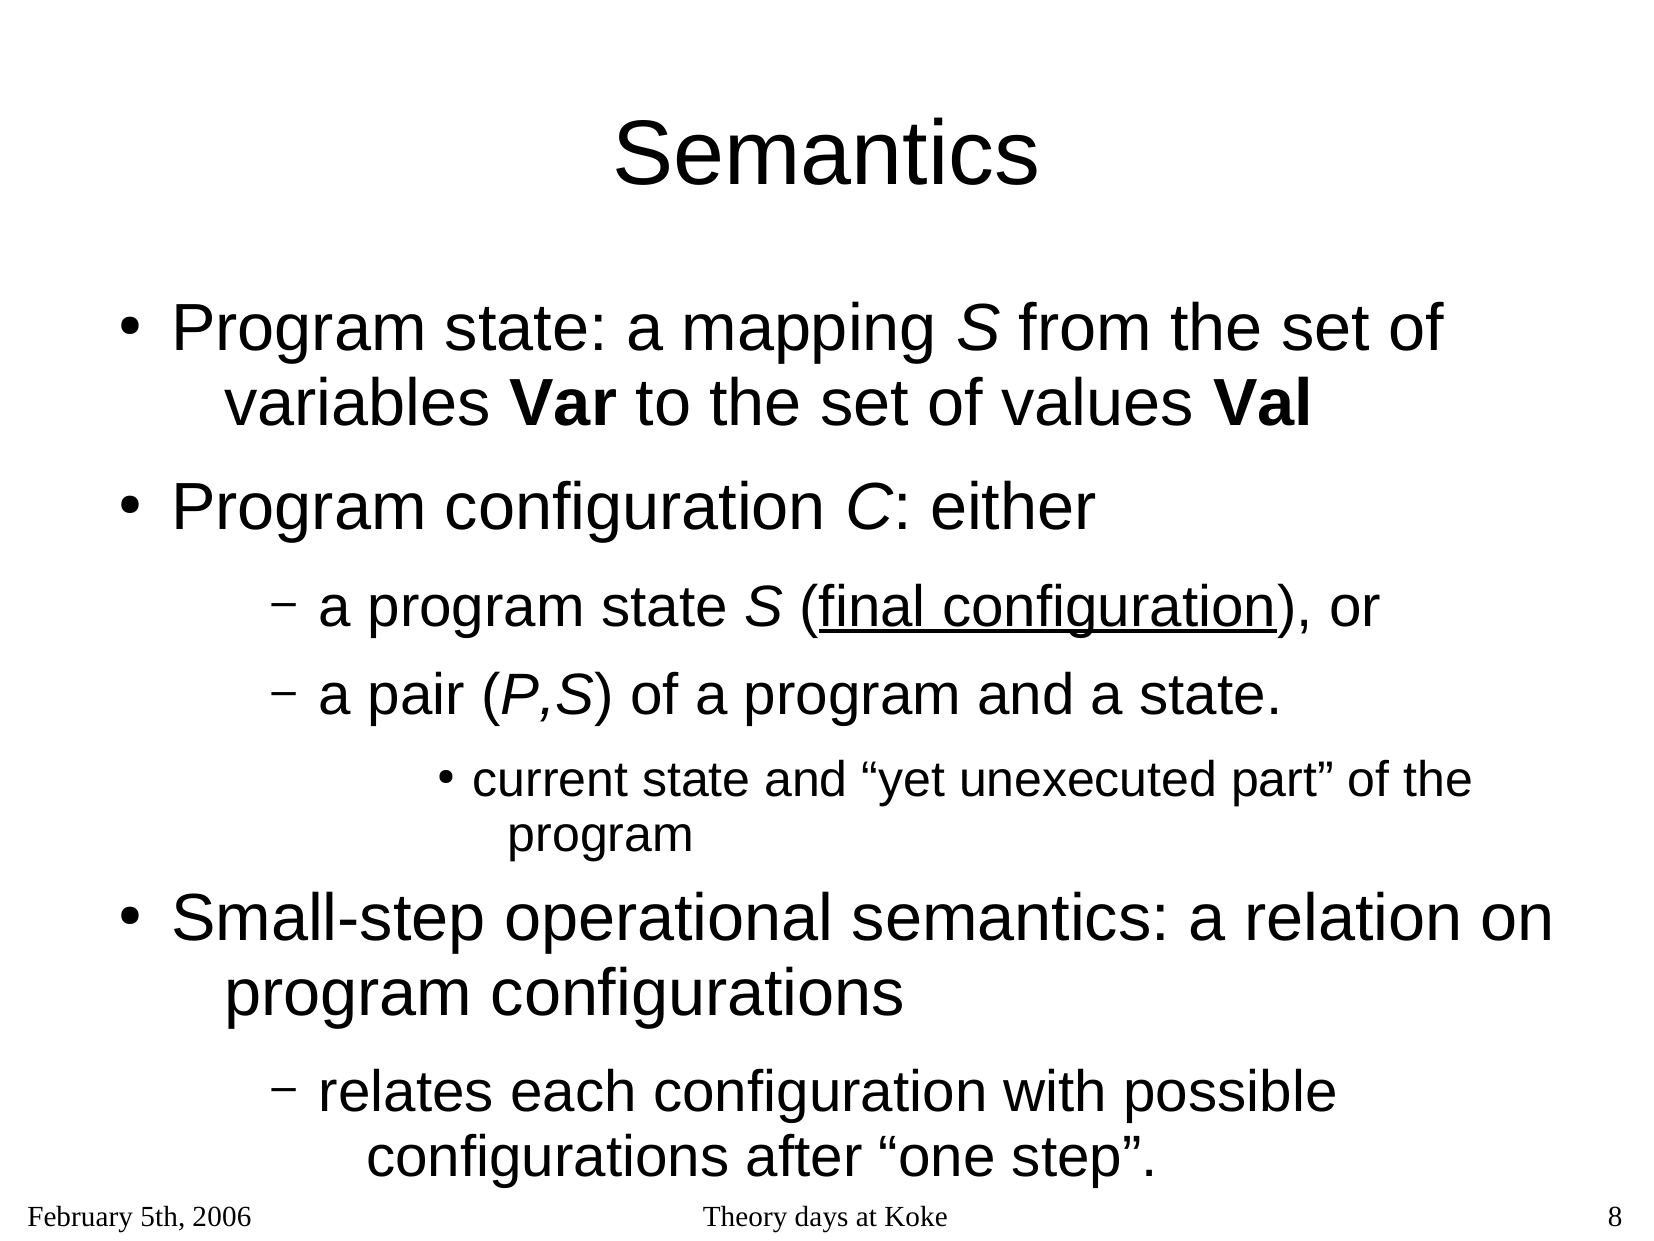

# Semantics
Program state: a mapping S from the set of variables Var to the set of values Val
Program configuration C: either
a program state S (final configuration), or
a pair (P,S) of a program and a state.
current state and “yet unexecuted part” of the program
Small-step operational semantics: a relation on program configurations
relates each configuration with possible configurations after “one step”.
February 5th, 2006
Theory days at Koke
8